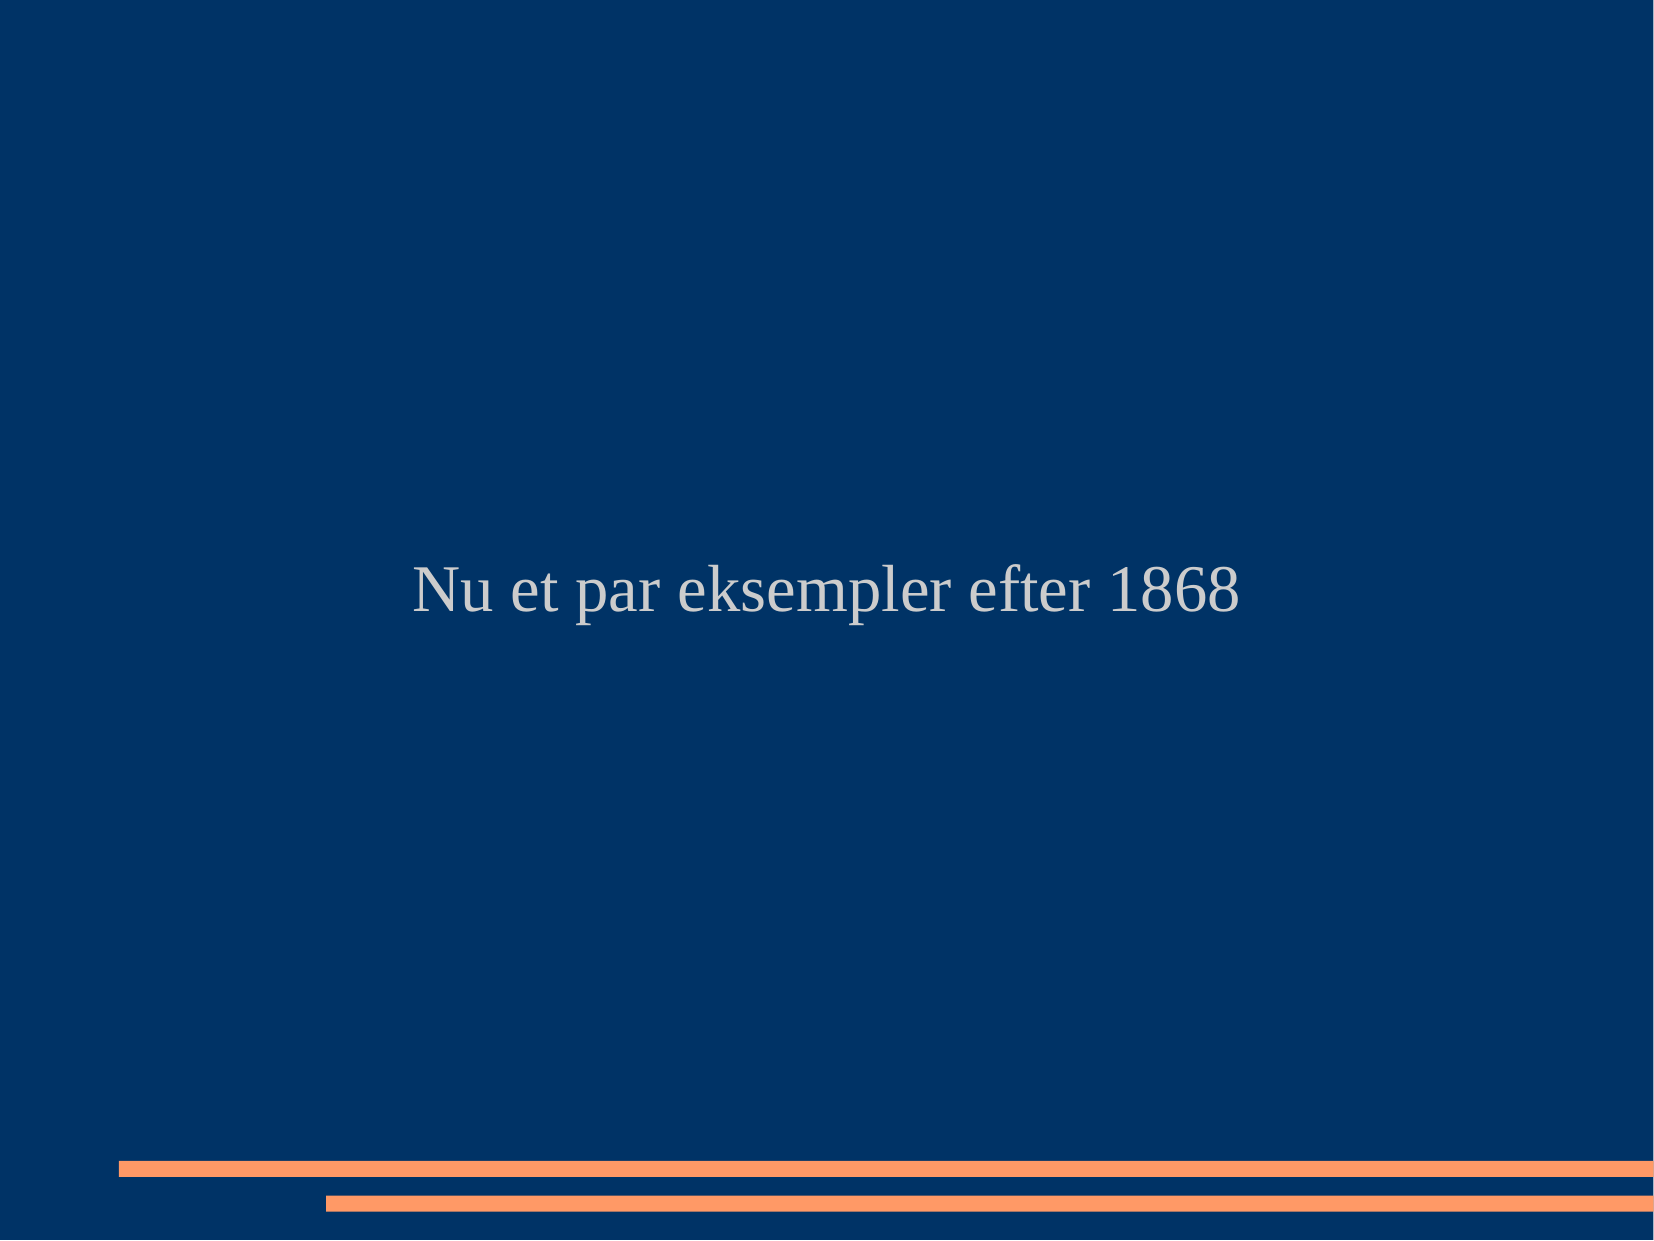

#
Nu et par eksempler efter 1868